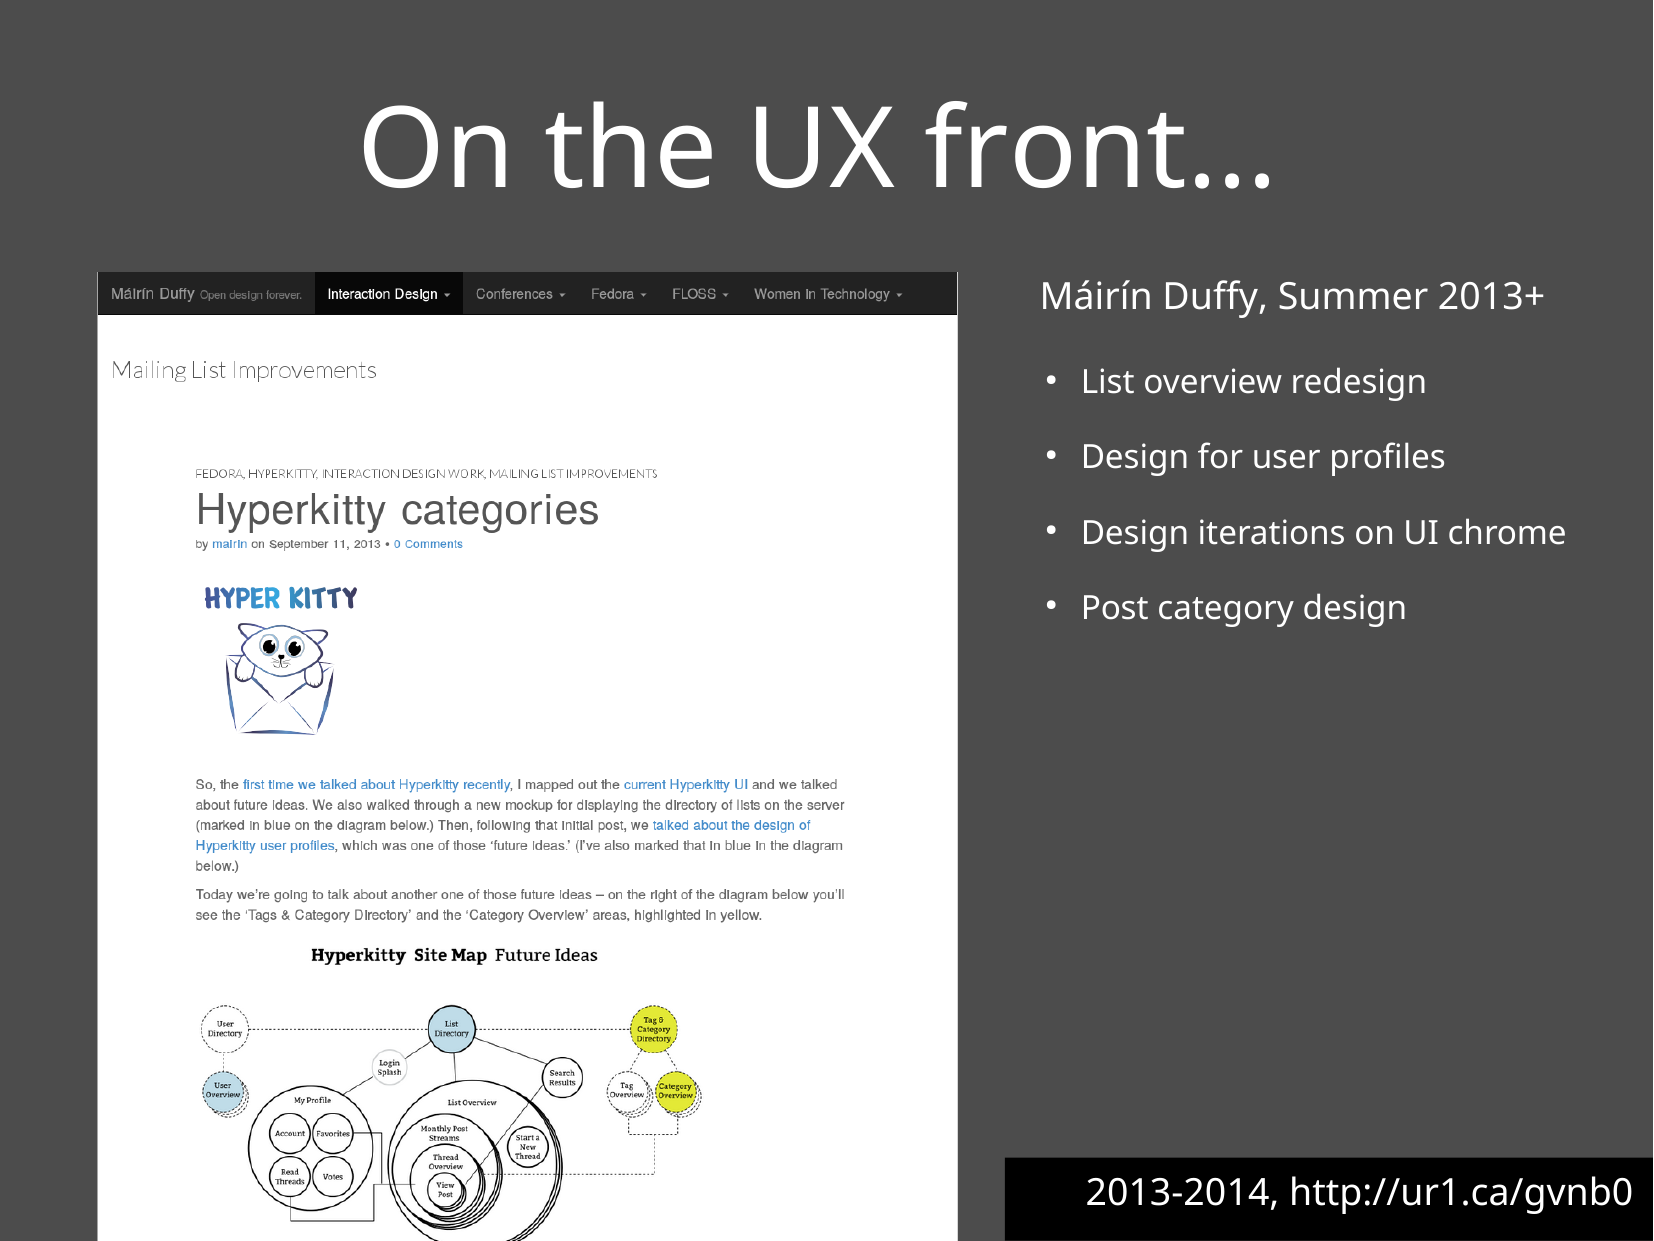

# On the UX front...
Máirín Duffy, Summer 2013+
List overview redesign
Design for user profiles
Design iterations on UI chrome
Post category design
2013-2014, http://ur1.ca/gvnb0